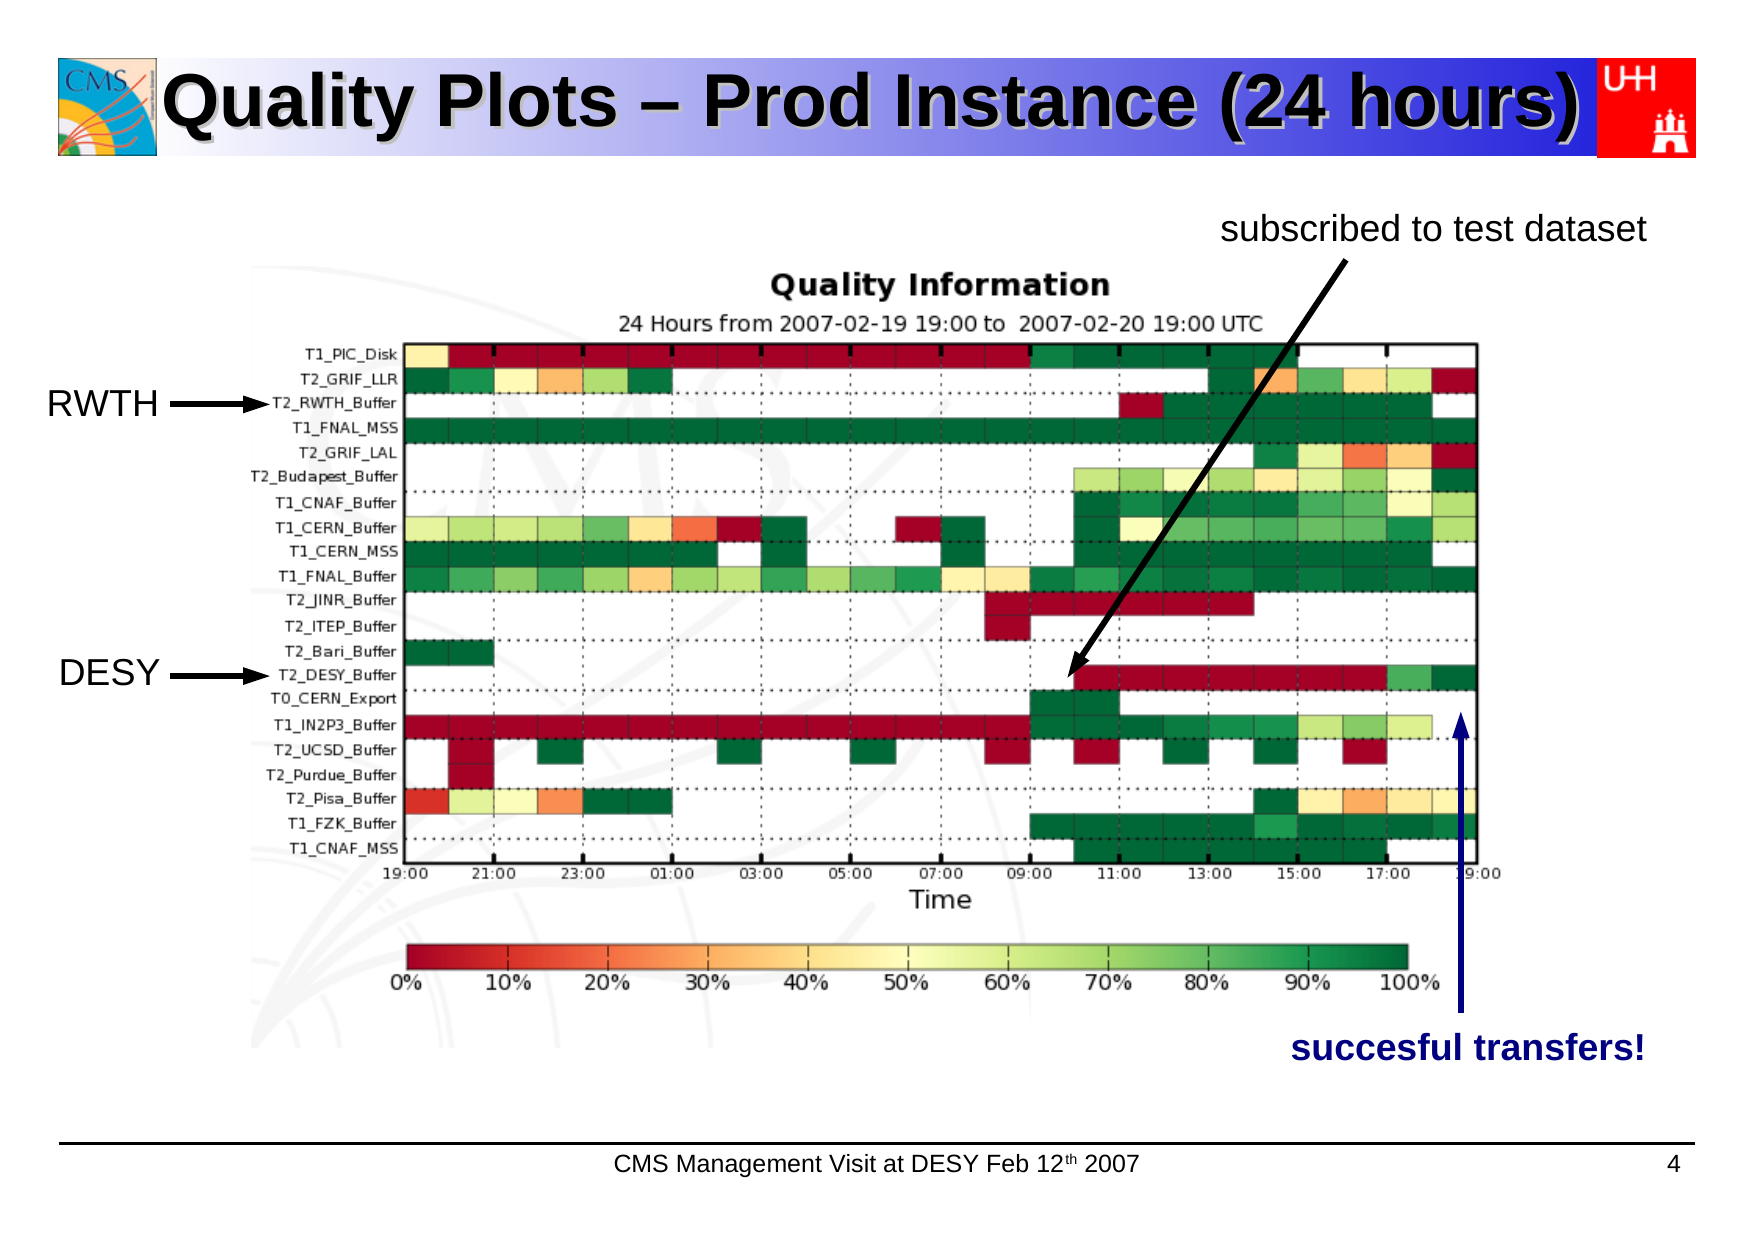

Quality Plots – Prod Instance (24 hours)
subscribed to test dataset
RWTH
DESY
succesful transfers!
CMS Management Visit at DESY Feb 12th 2007